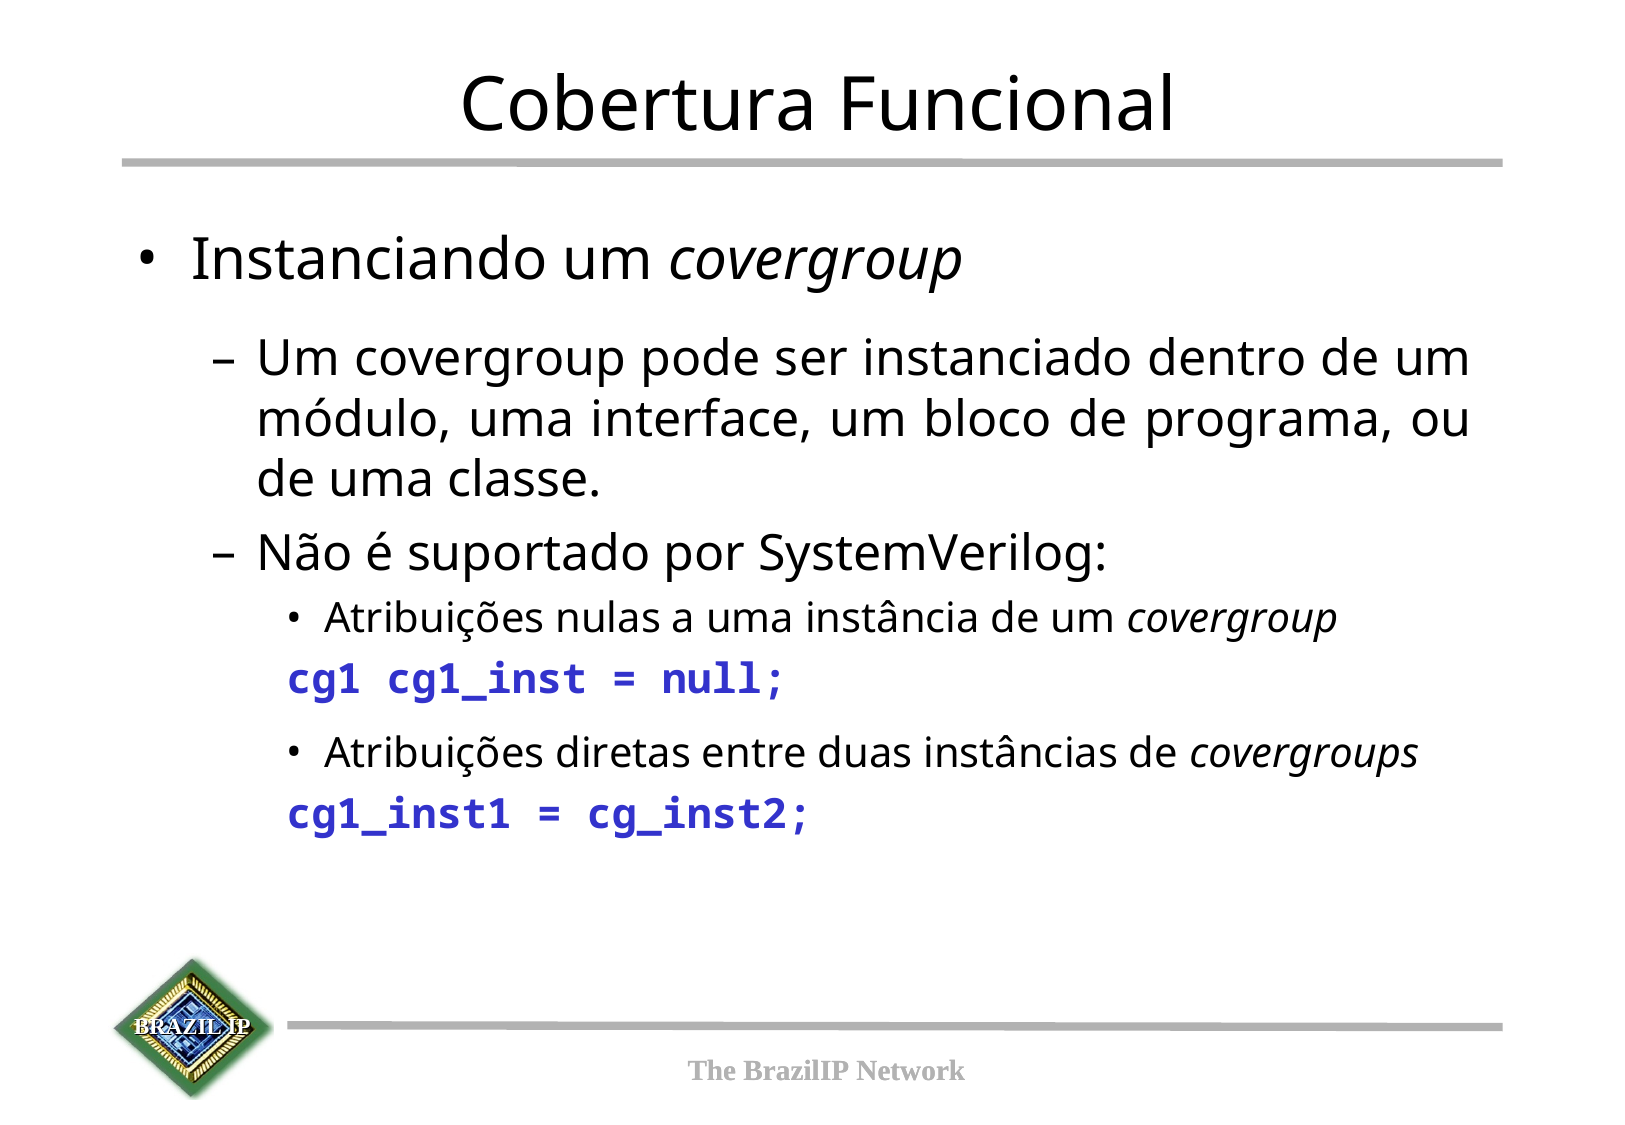

# Cobertura Funcional
Instanciando um covergroup
Um covergroup pode ser instanciado dentro de um módulo, uma interface, um bloco de programa, ou de uma classe.
Não é suportado por SystemVerilog:
Atribuições nulas a uma instância de um covergroup
cg1 cg1_inst = null;
Atribuições diretas entre duas instâncias de covergroups
cg1_inst1 = cg_inst2;